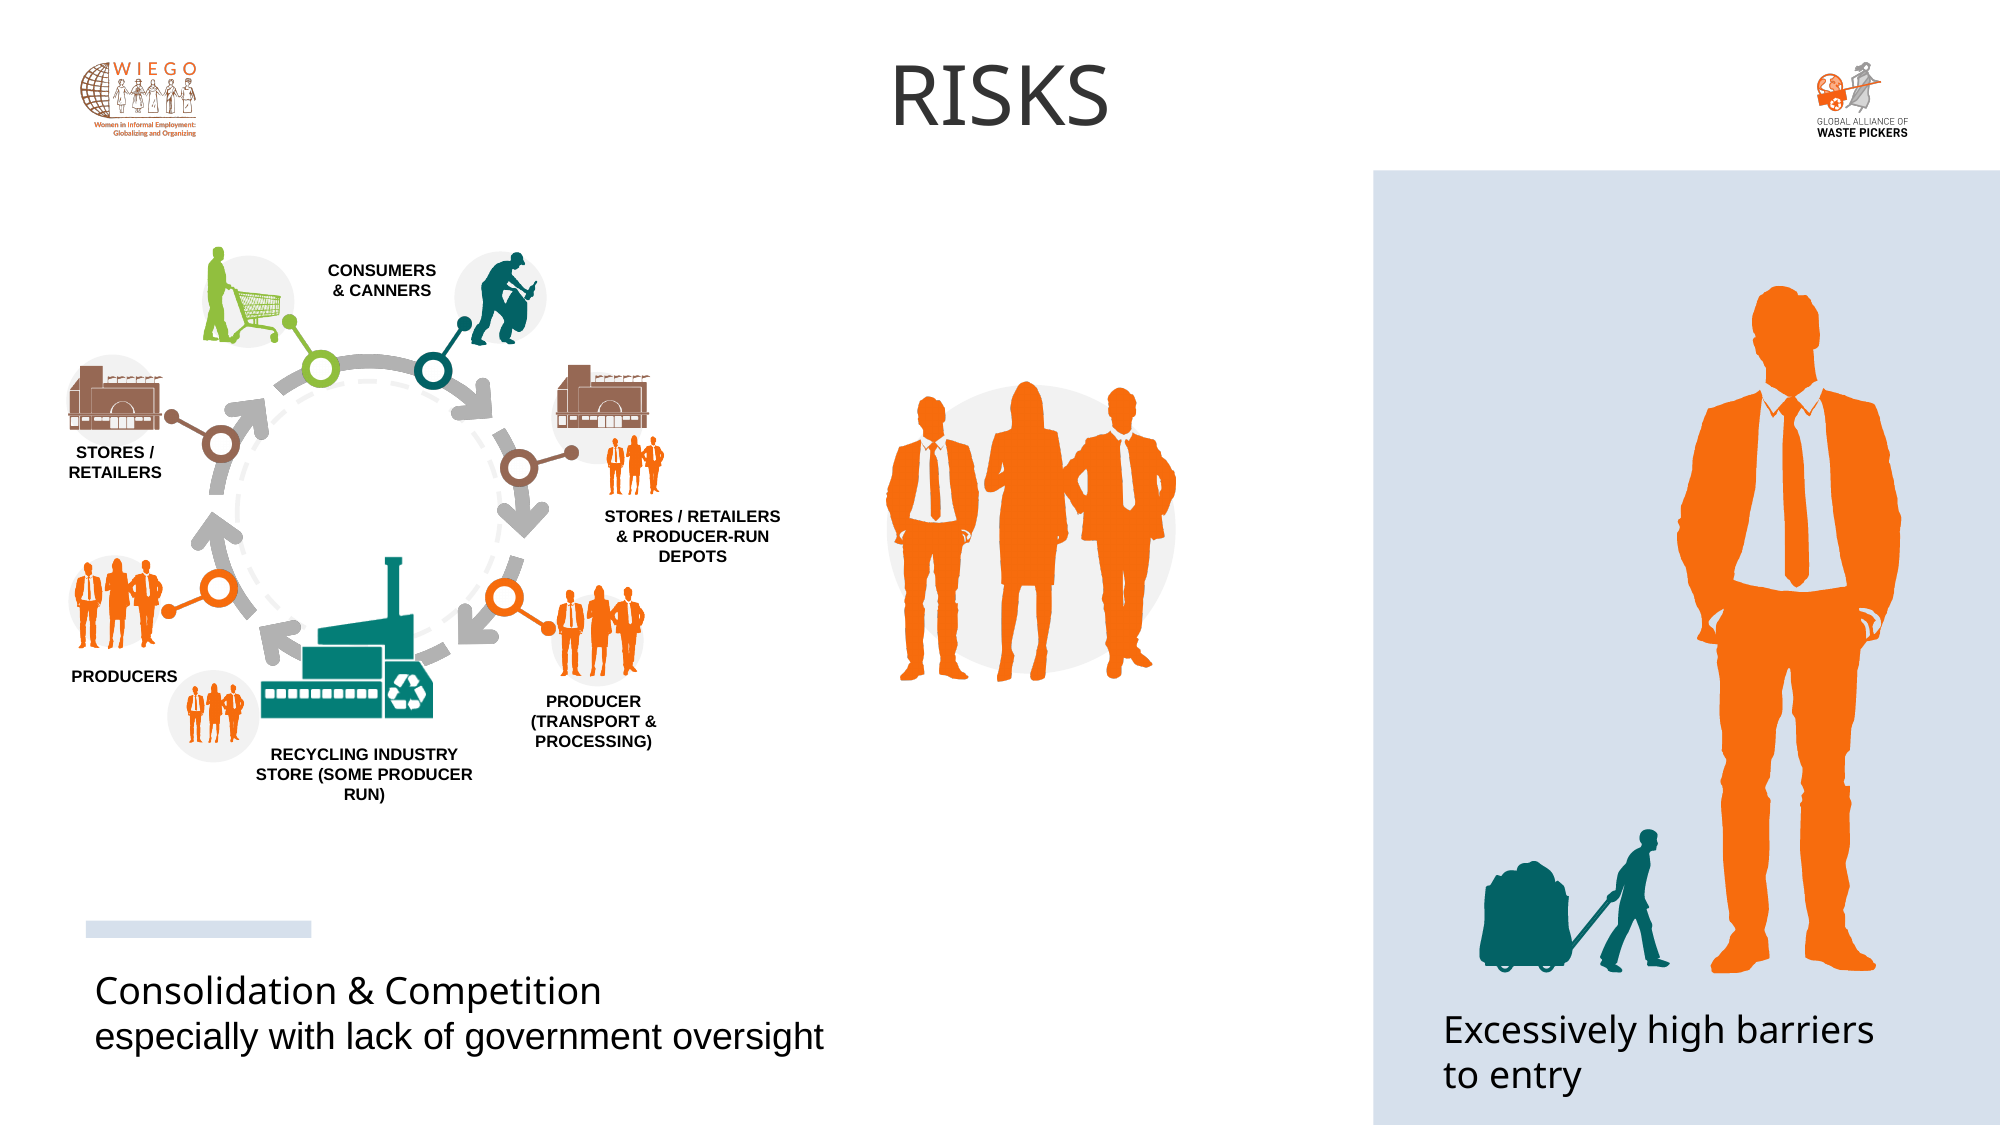

RISKS
CONSUMERS
& CANNERS
STORES / RETAILERS
STORES / RETAILERS
& PRODUCER-RUN
DEPOTS
PRODUCERS
PRODUCER (TRANSPORT & PROCESSING)
RECYCLING INDUSTRY STORE (SOME PRODUCER RUN)
Consolidation & Competition
especially with lack of government oversight
Excessively high barriers
to entry